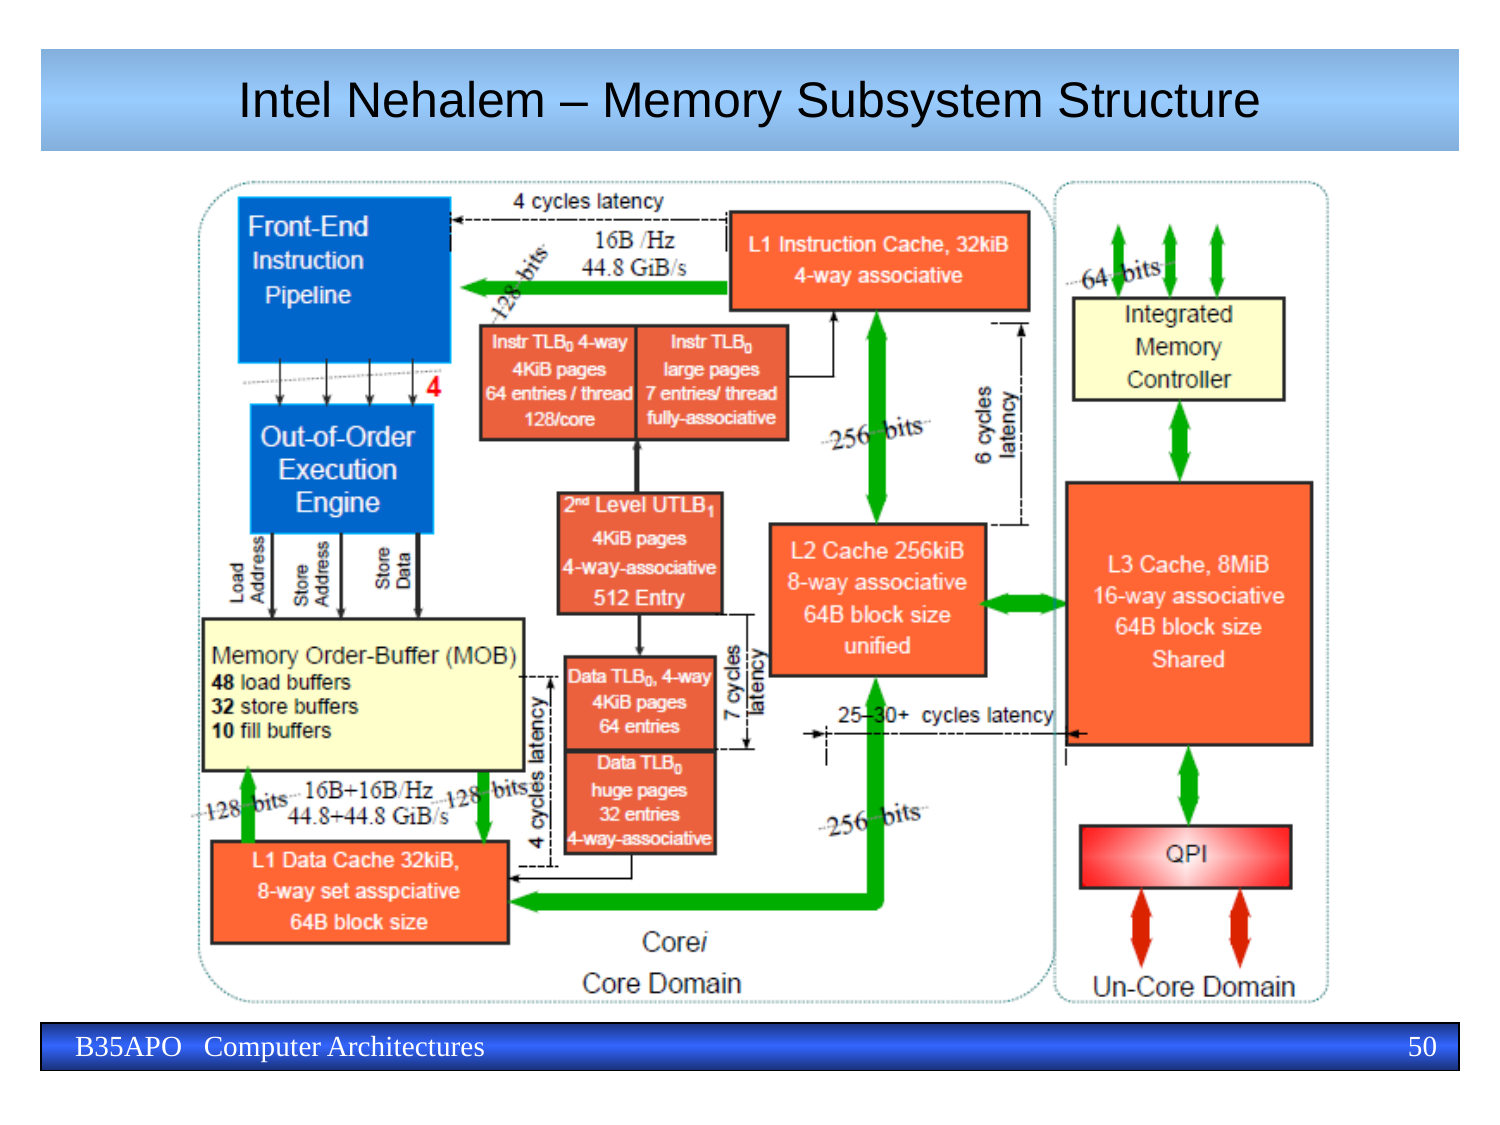

# Intel Nehalem – Memory Subsystem Structure
B35APO Computer Architectures
50